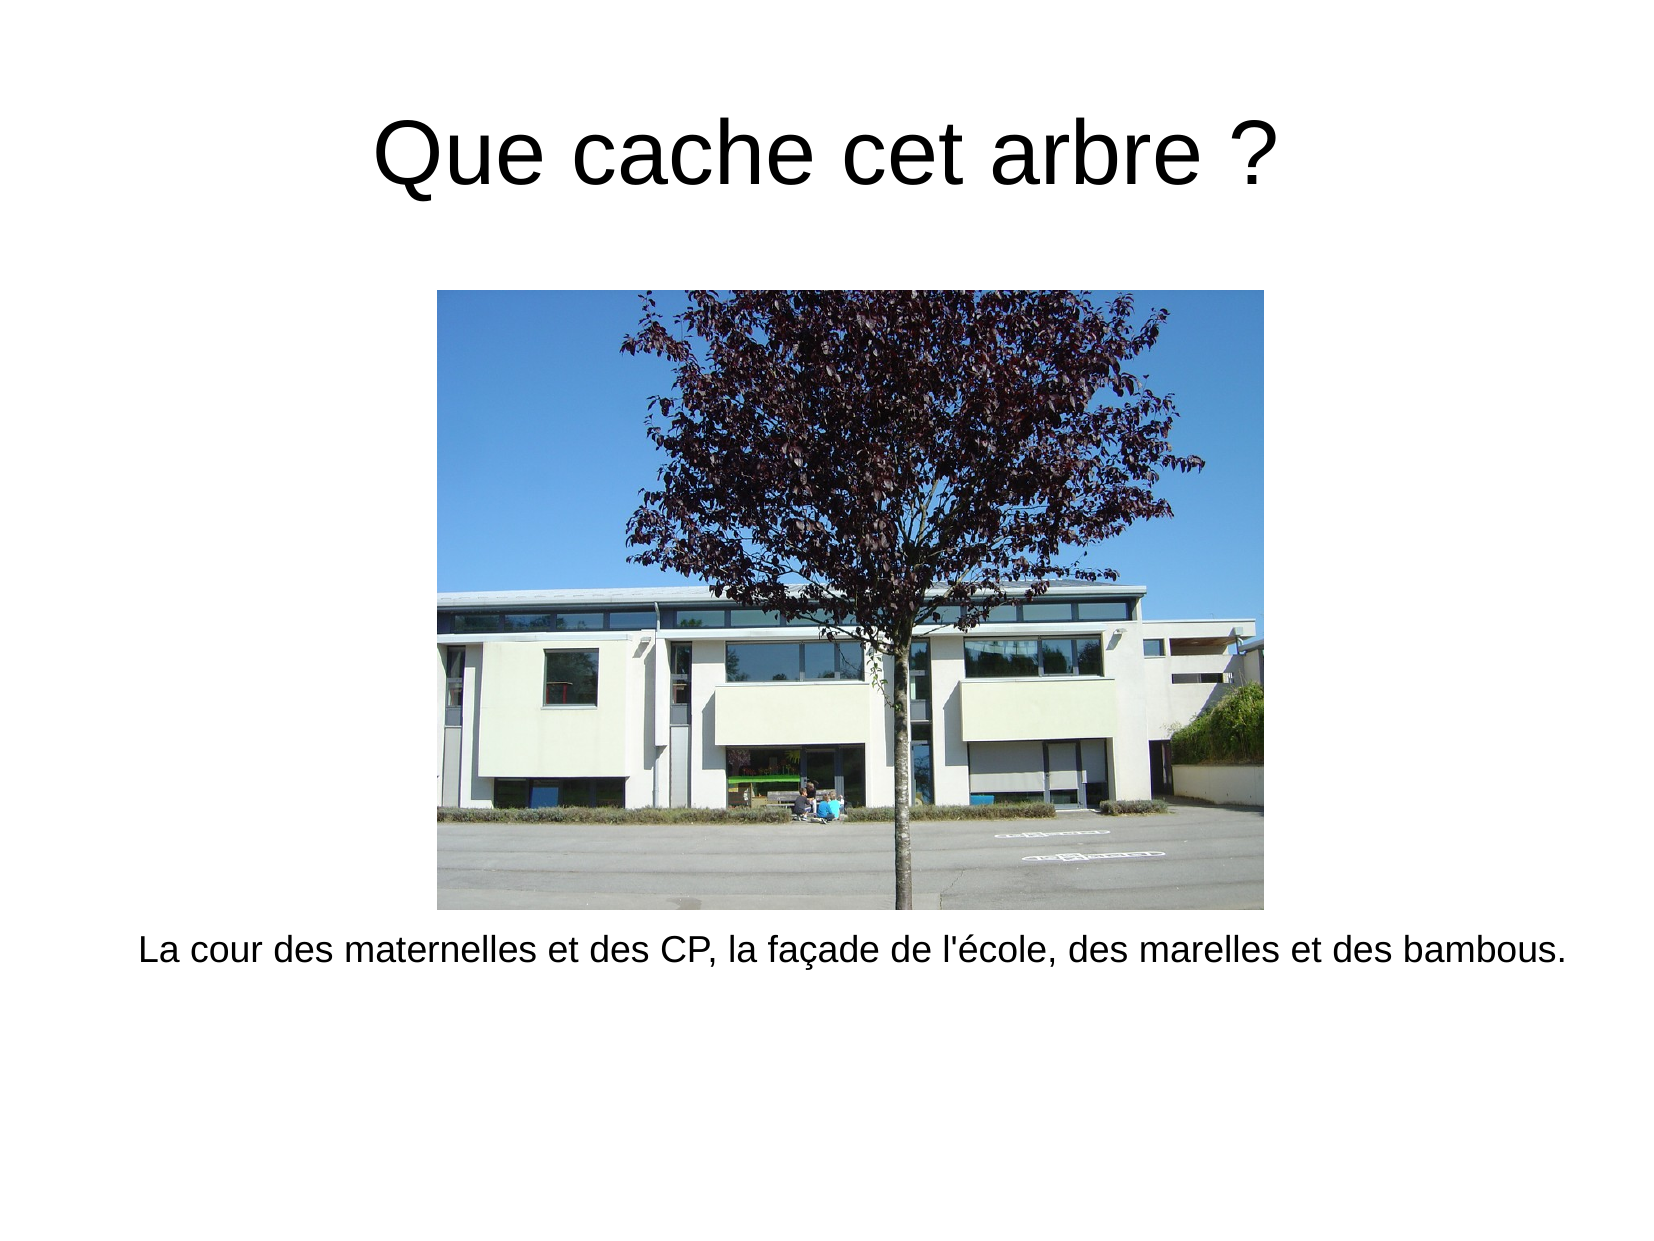

# Que cache cet arbre ?
La cour des maternelles et des CP, la façade de l'école, des marelles et des bambous.